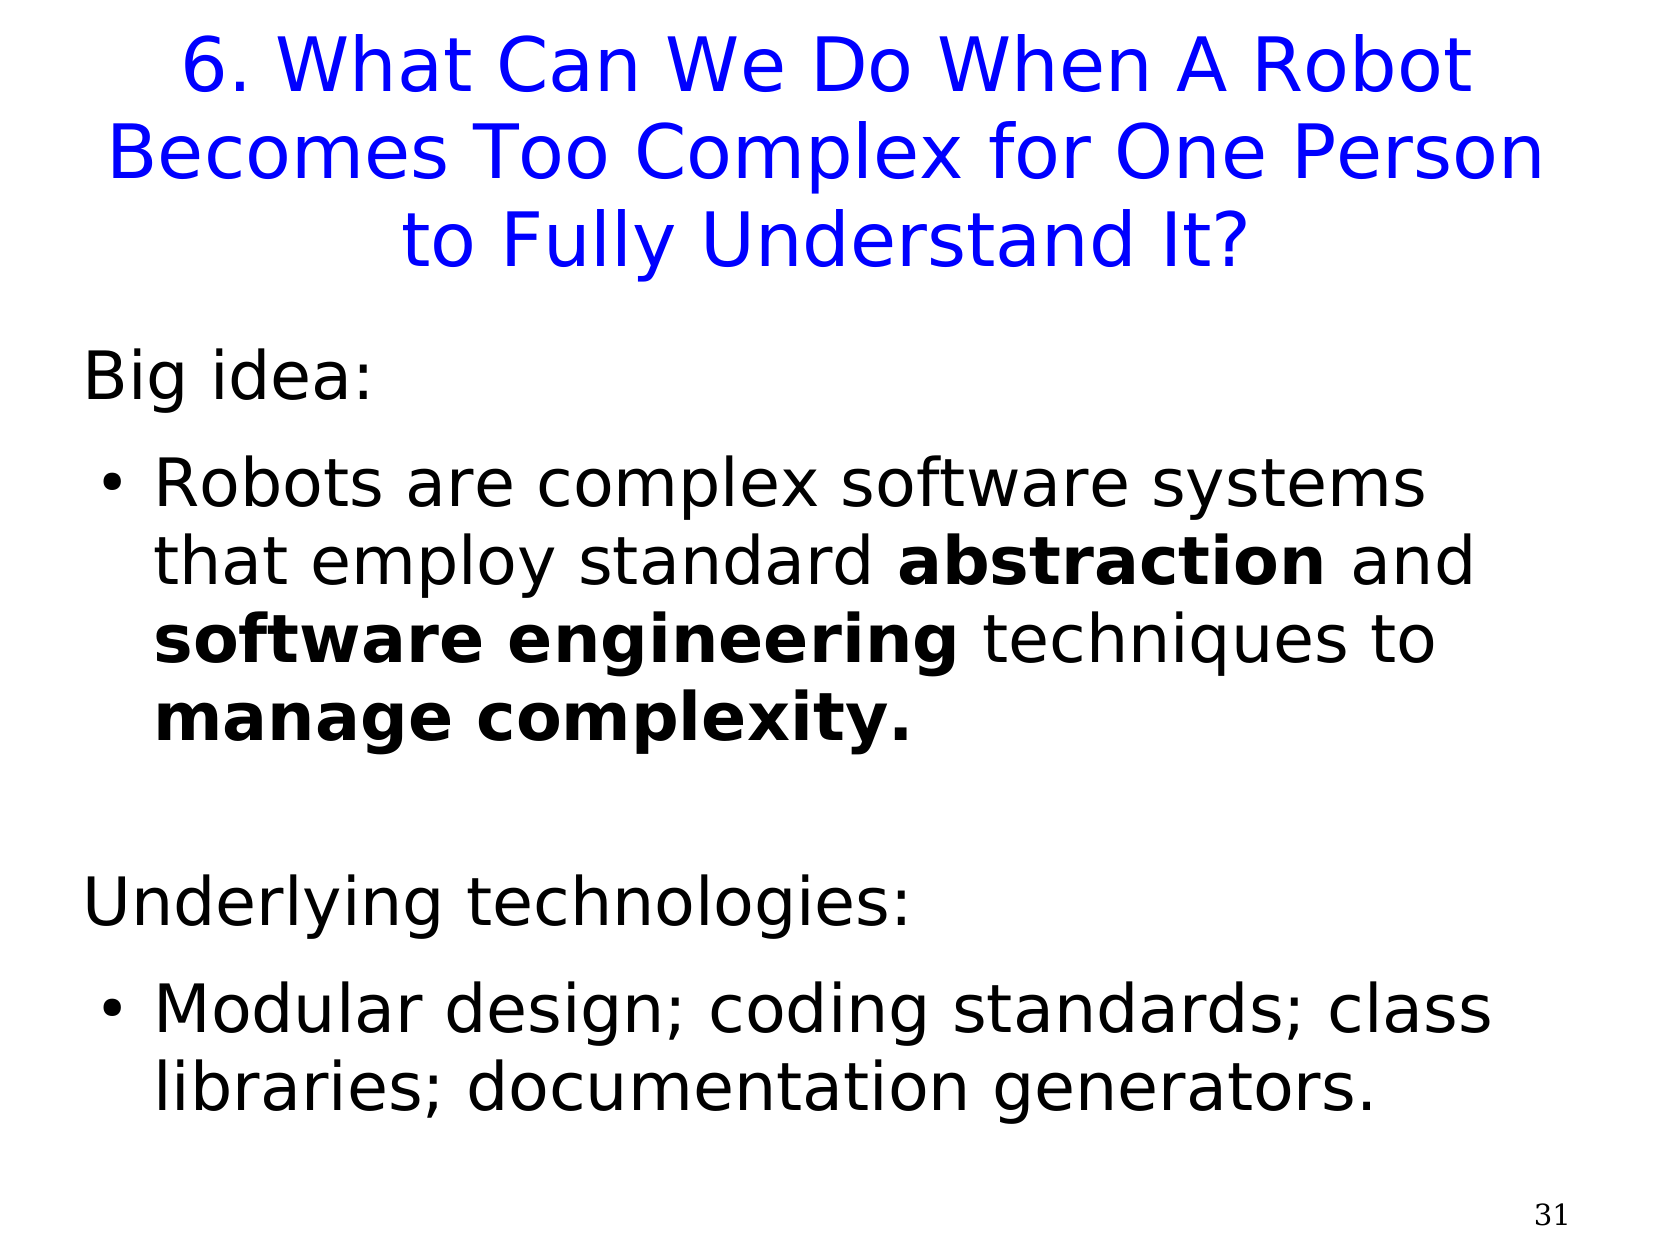

# 6. What Can We Do When A Robot Becomes Too Complex for One Person to Fully Understand It?
Big idea:
Robots are complex software systems that employ standard abstraction and software engineering techniques to manage complexity.
Underlying technologies:
Modular design; coding standards; class libraries; documentation generators.
31